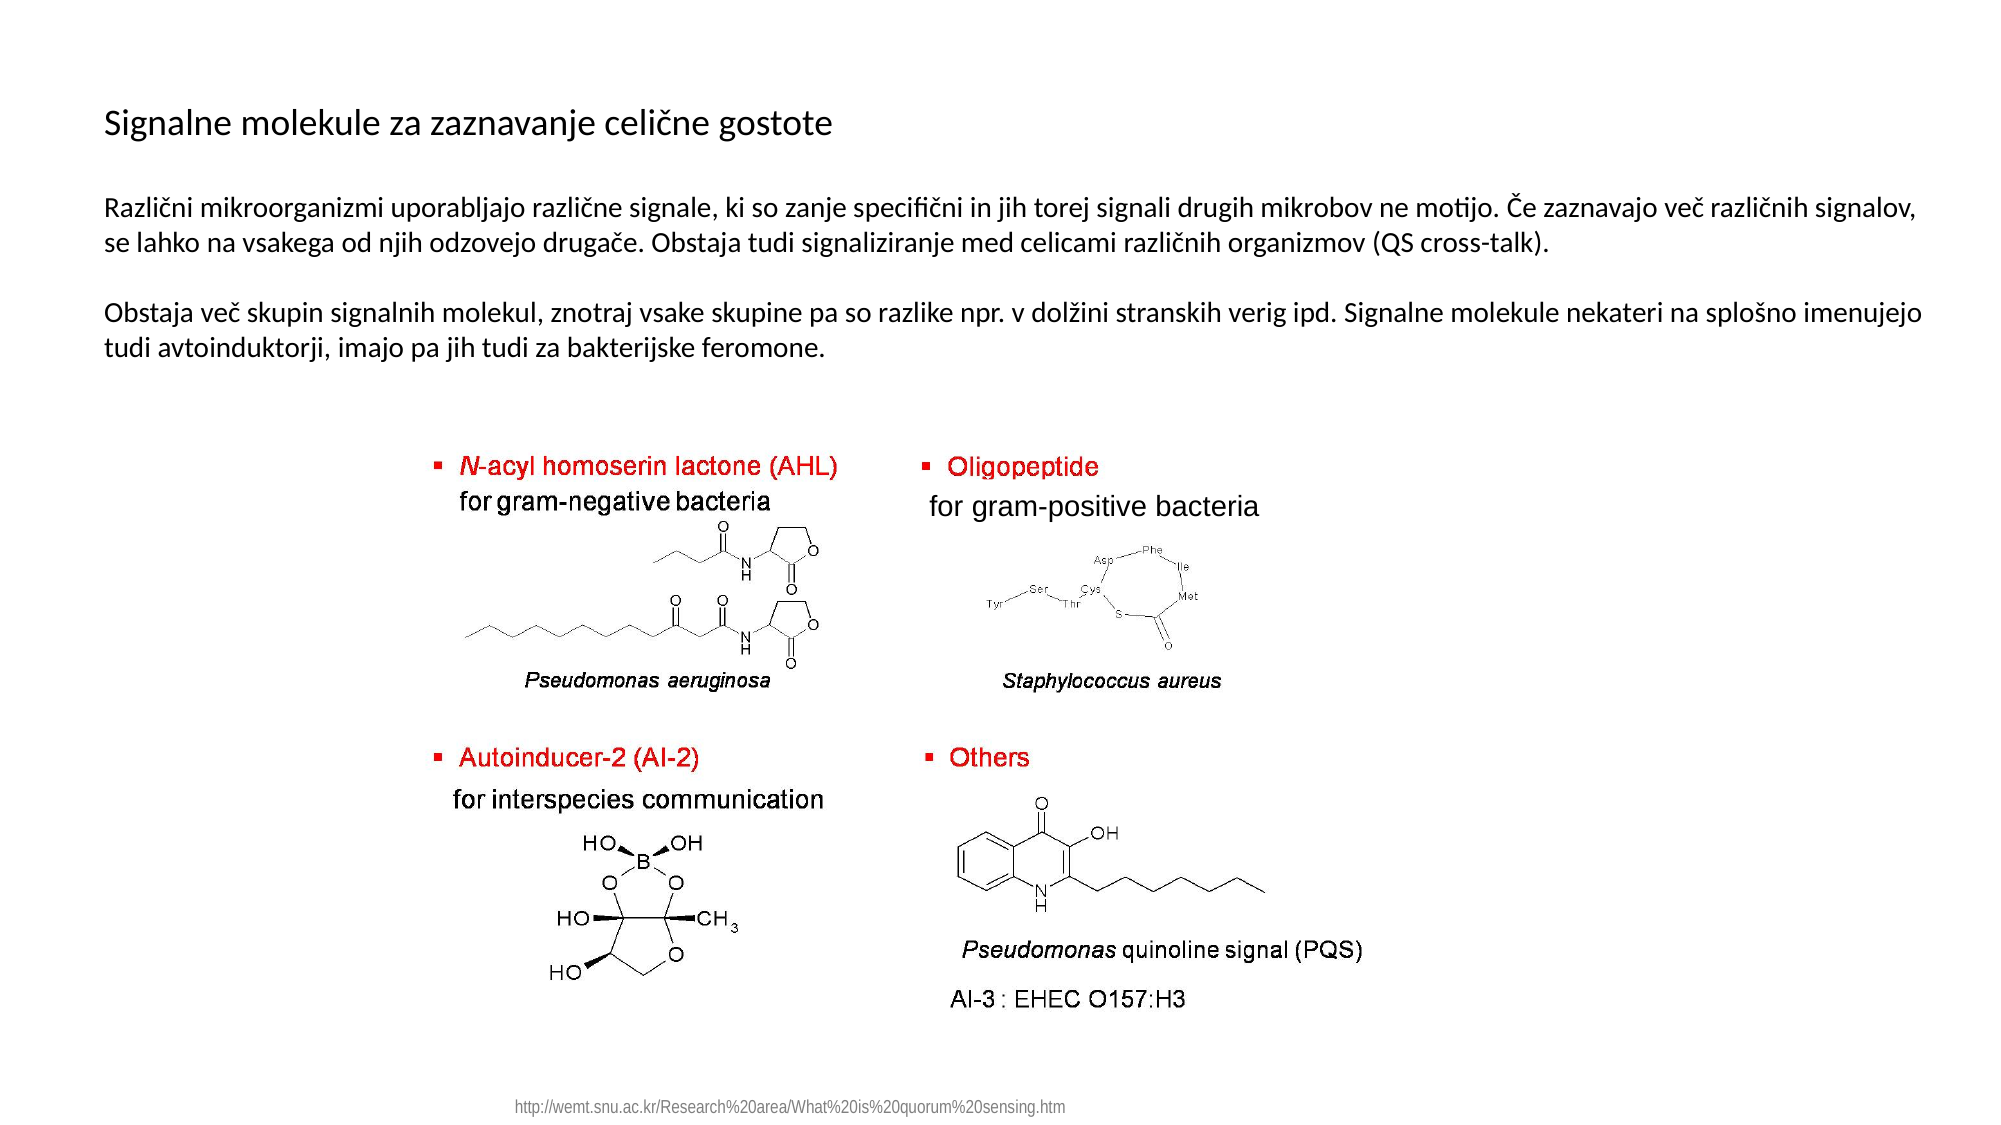

Signalne molekule za zaznavanje celične gostote
Različni mikroorganizmi uporabljajo različne signale, ki so zanje specifični in jih torej signali drugih mikrobov ne motijo. Če zaznavajo več različnih signalov, se lahko na vsakega od njih odzovejo drugače. Obstaja tudi signaliziranje med celicami različnih organizmov (QS cross-talk).
Obstaja več skupin signalnih molekul, znotraj vsake skupine pa so razlike npr. v dolžini stranskih verig ipd. Signalne molekule nekateri na splošno imenujejo tudi avtoinduktorji, imajo pa jih tudi za bakterijske feromone.
for gram-positive bacteria
http://wemt.snu.ac.kr/Research%20area/What%20is%20quorum%20sensing.htm